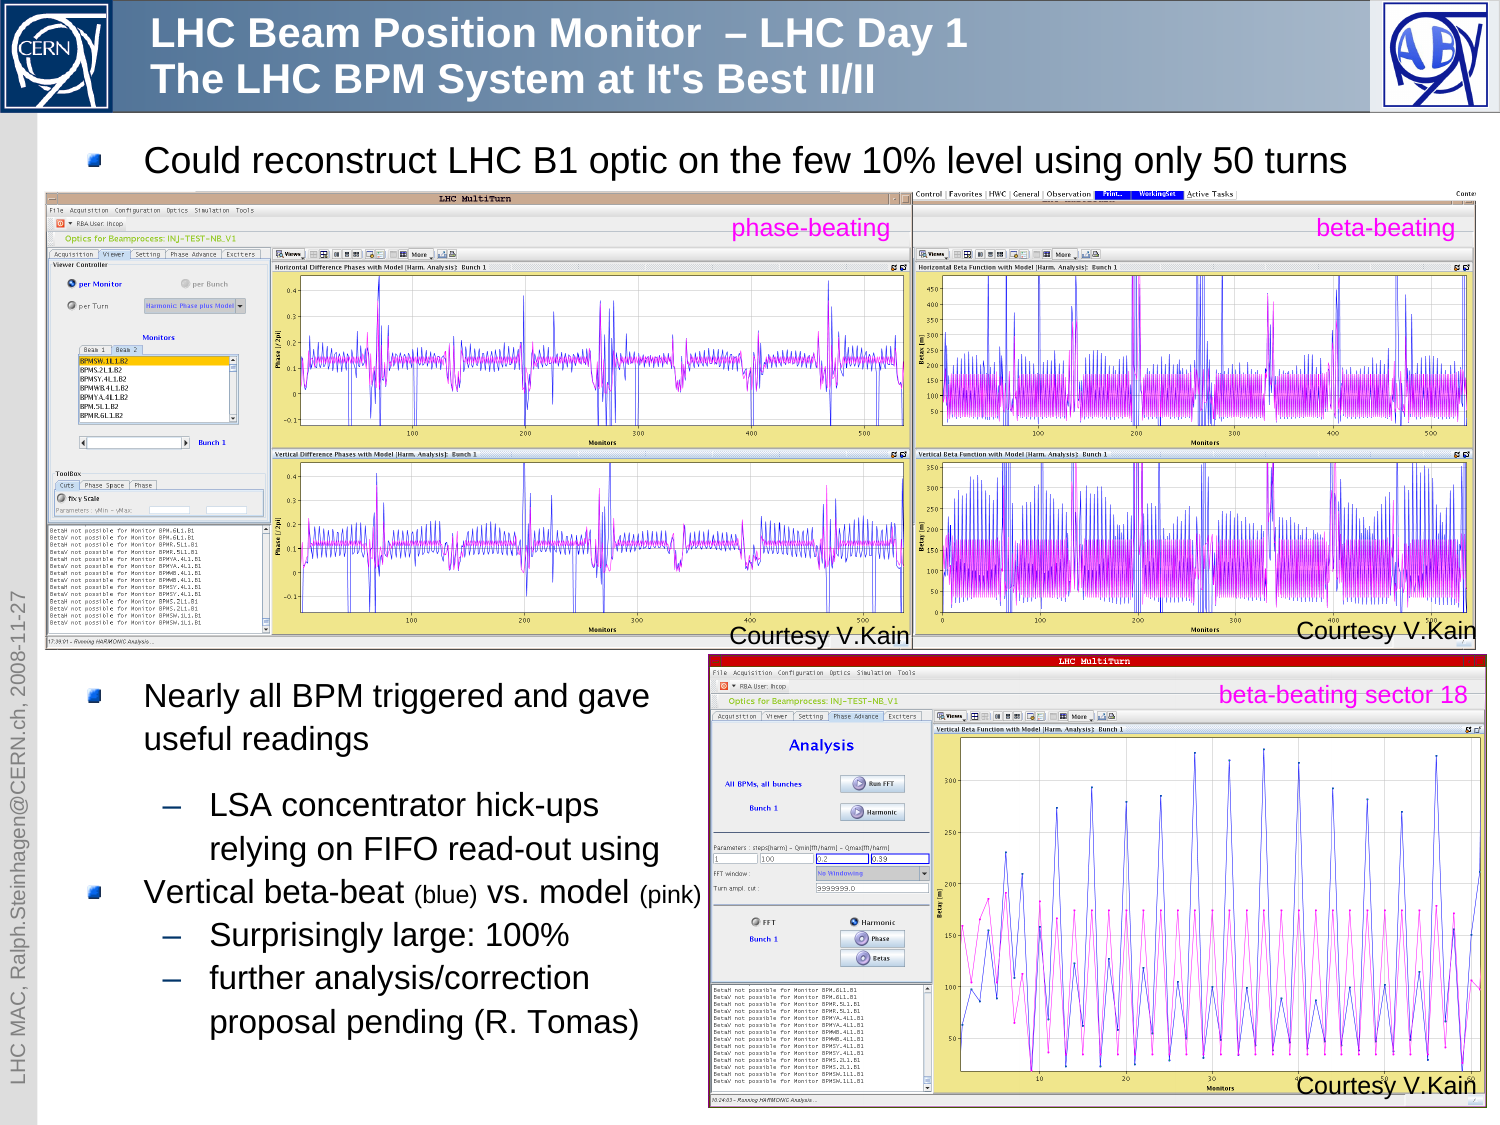

# LHC Beam Position Monitor – LHC Day 1 The LHC BPM System at It's Best II/II
Could reconstruct LHC B1 optic on the few 10% level using only 50 turns
Nearly all BPM triggered and gave						useful readings
LSA concentrator hick-ups 					 → relying on FIFO read-out using 					YASP
Vertical beta-beat (blue) vs. model (pink)
Surprisingly large: 100%
further analysis/correction						proposal pending (R. Tomas)
phase-beating
beta-beating
Courtesy V.Kain
Courtesy V.Kain
beta-beating sector 18
Courtesy V.Kain